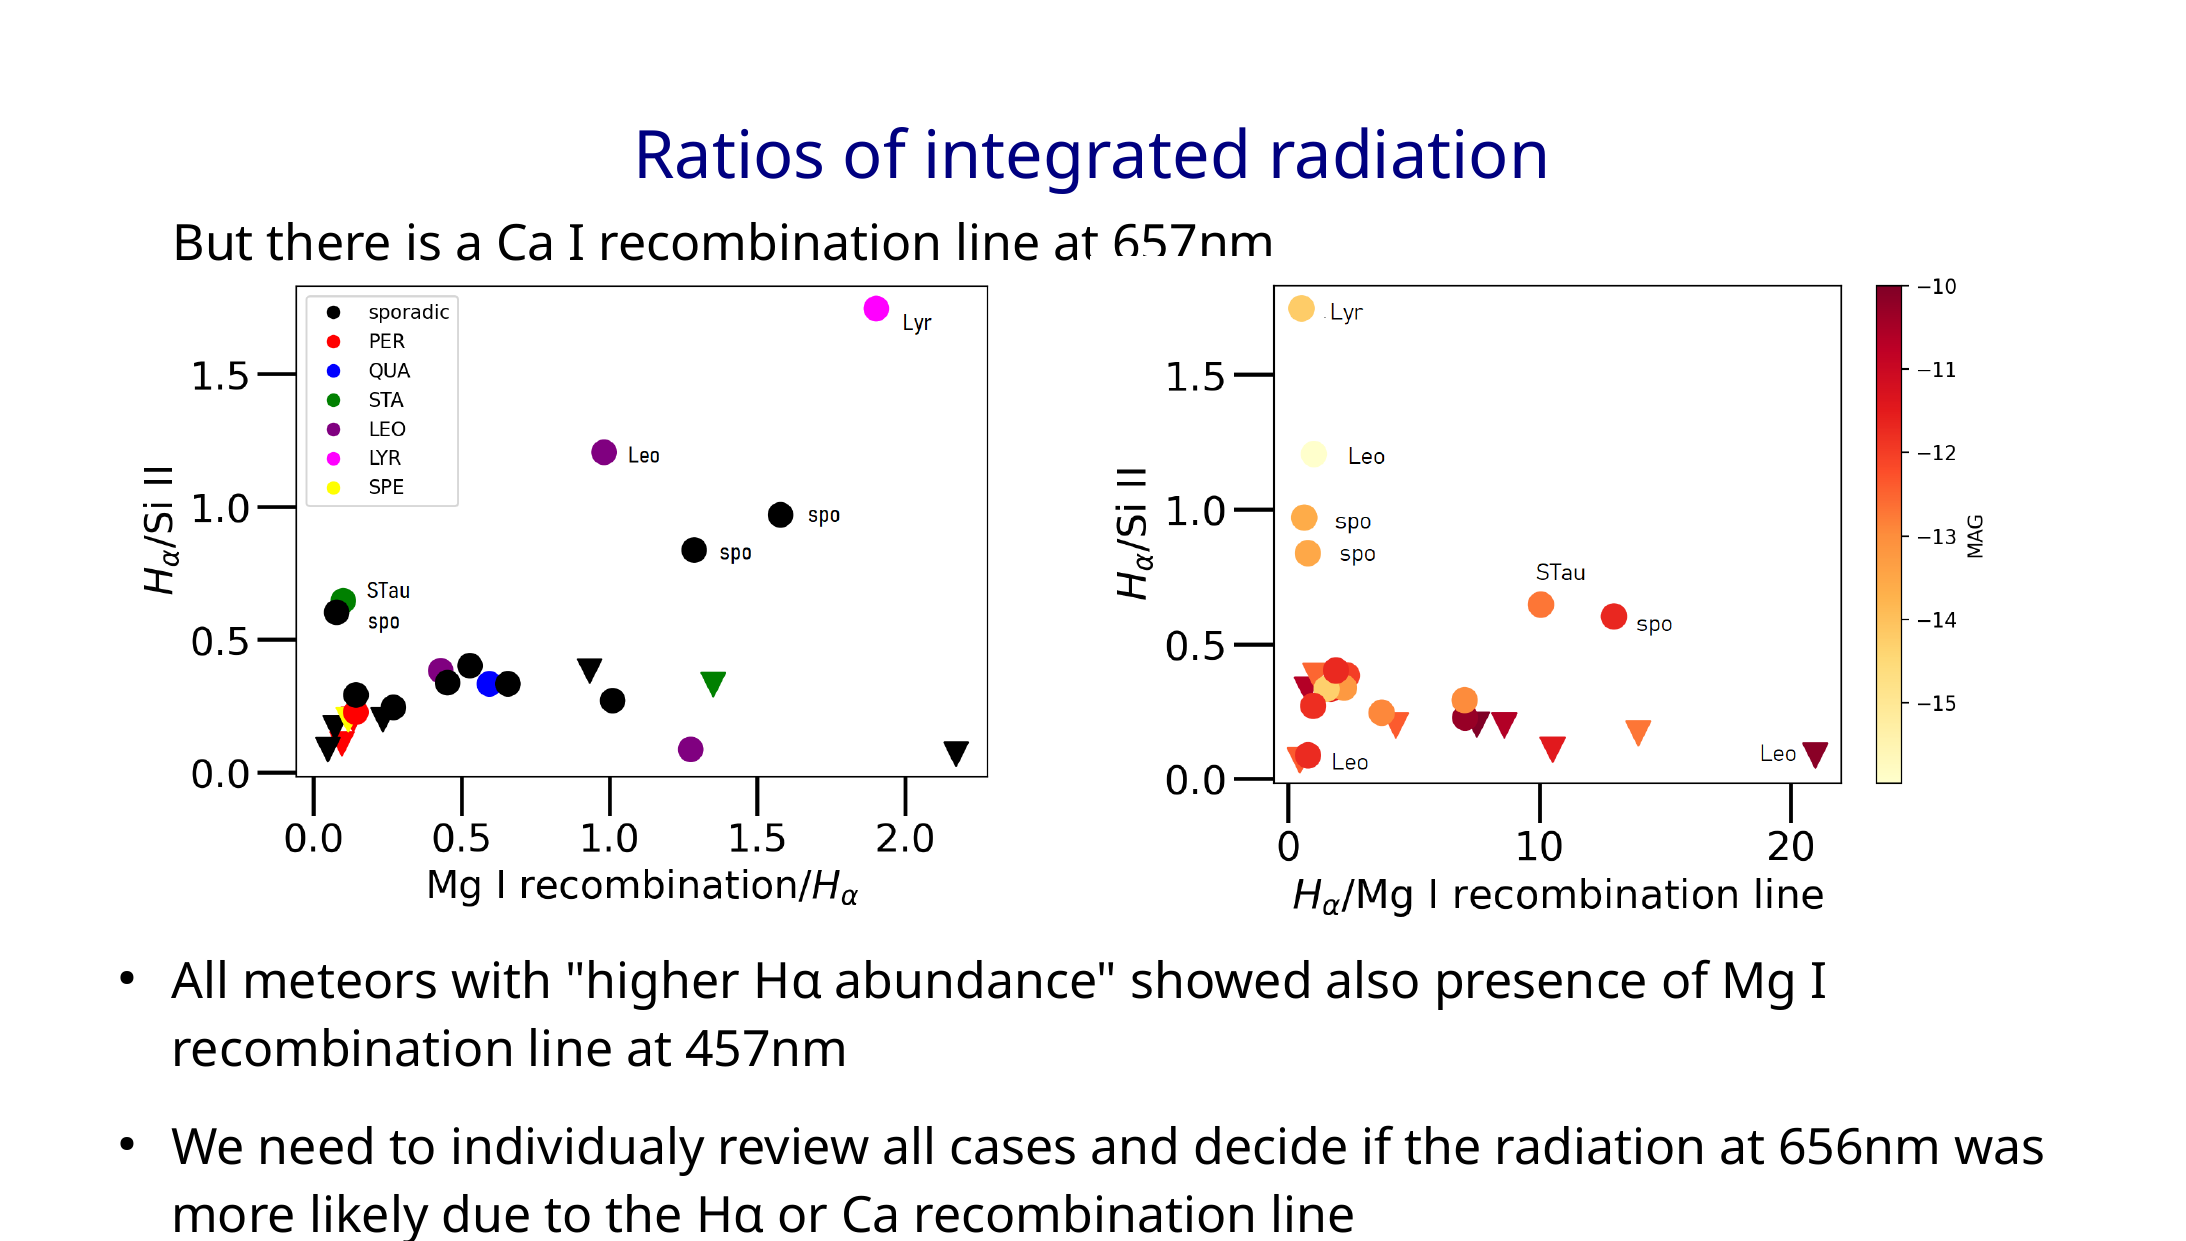

# Ratios of integrated radiation
But there is a Ca I recombination line at 657nm
All meteors with "higher Hα abundance" showed also presence of Mg I recombination line at 457nm
We need to individualy review all cases and decide if the radiation at 656nm was more likely due to the Hα or Ca recombination line